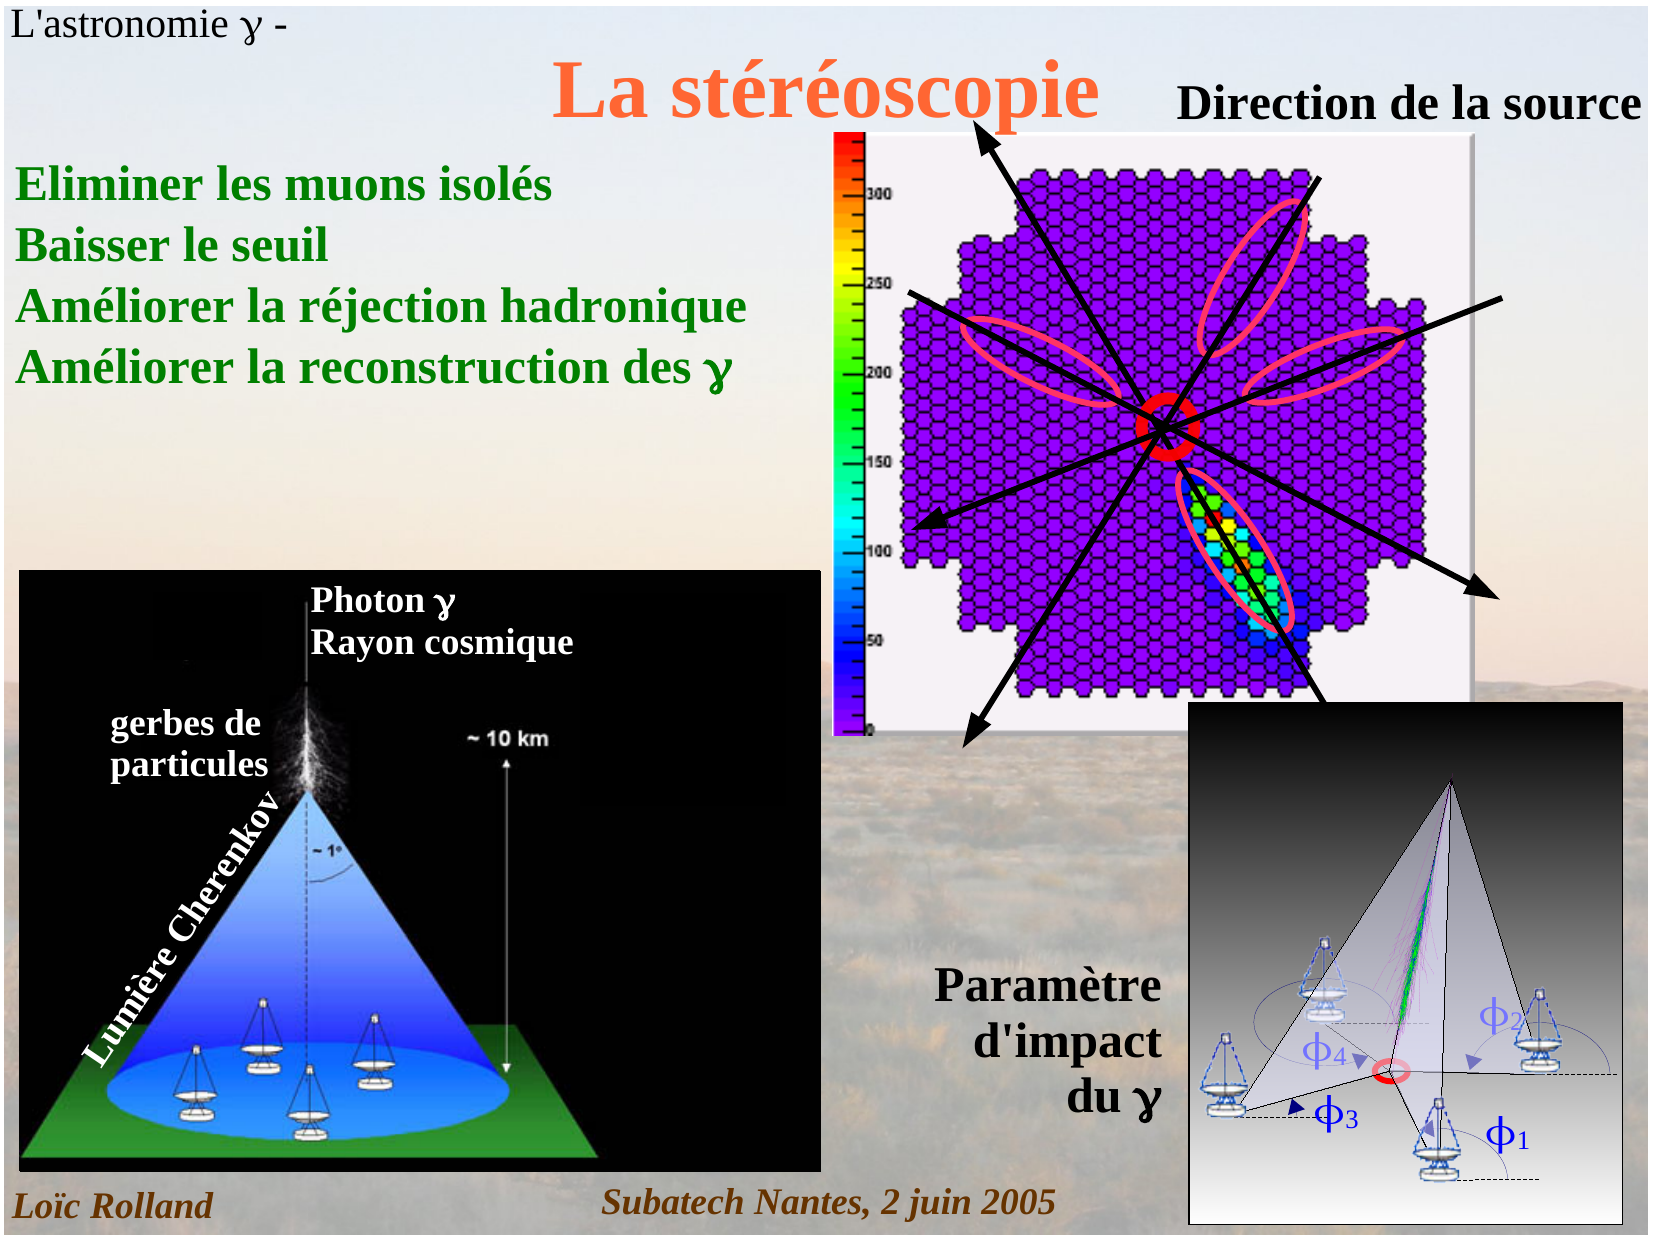

L'astronomie  -
# La stéréoscopie
Direction de la source
Photon 
Rayon cosmique
gerbes de particules
Lumière Cherenkov
Eliminer les muons isolés
Baisser le seuil
Améliorer la réjection hadronique
Améliorer la reconstruction des 
Photon 
Rayon cosmique
gerbes de particules
Lumière Cherenkov
4
2
3
1
Paramètre
d'impact
 du 